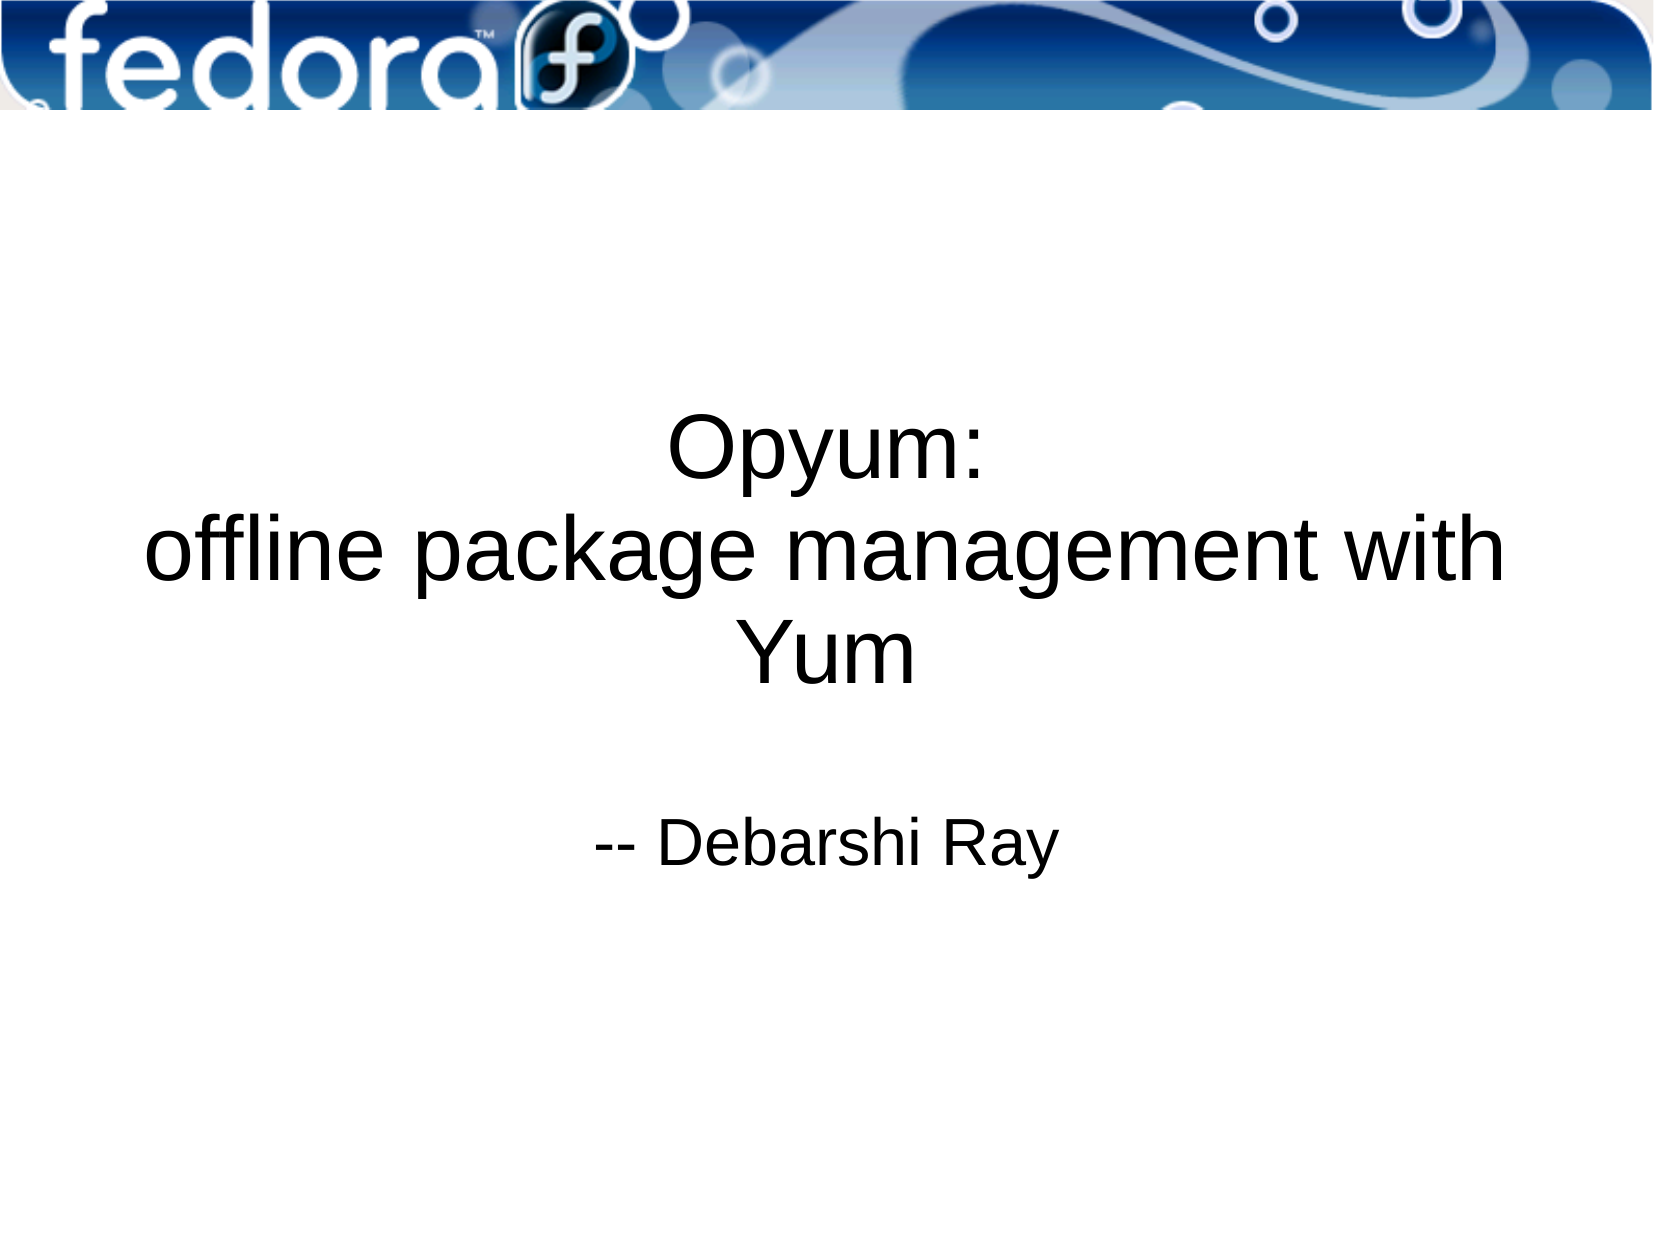

# Opyum:
offline package management with Yum
-- Debarshi Ray